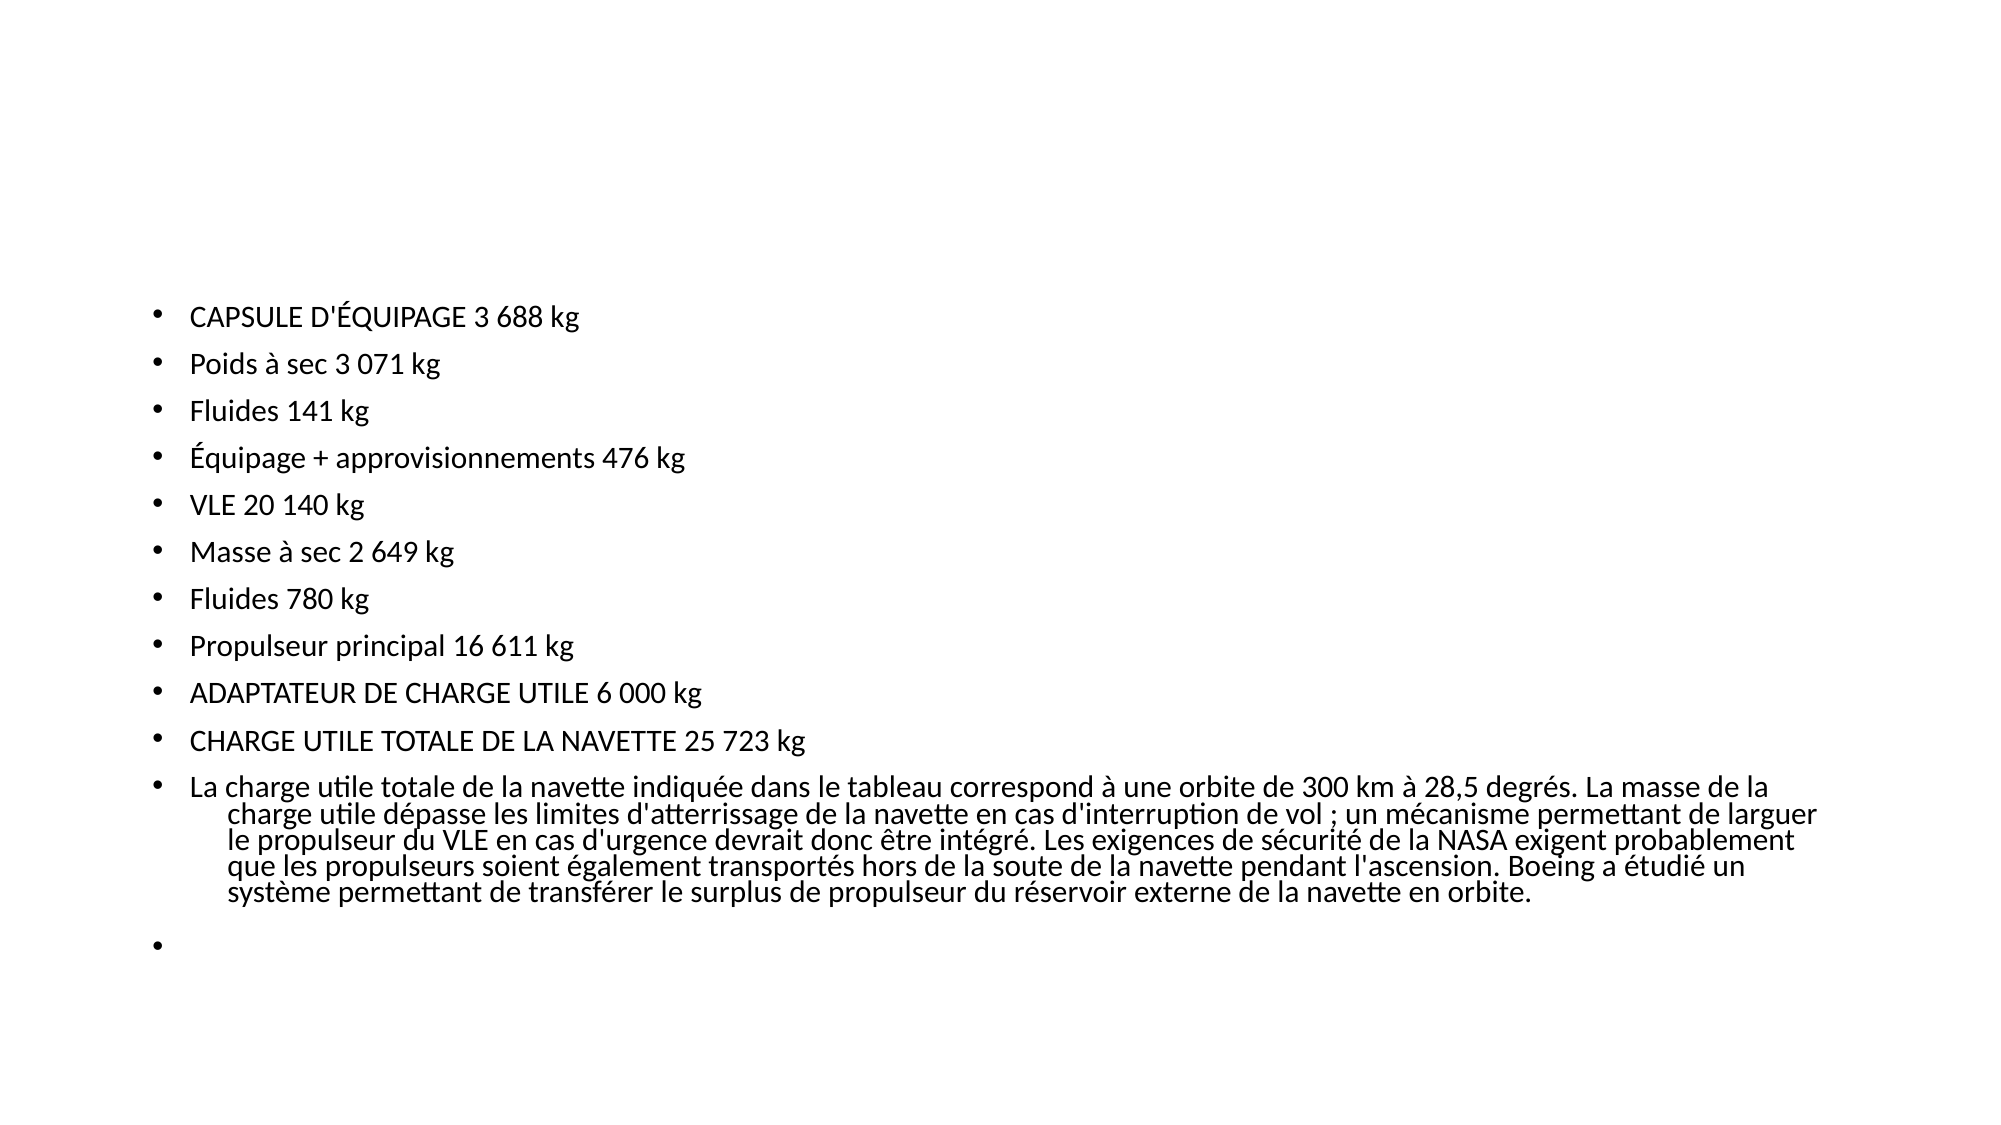

#
CAPSULE D'ÉQUIPAGE 3 688 kg
Poids à sec 3 071 kg
Fluides 141 kg
Équipage + approvisionnements 476 kg
VLE 20 140 kg
Masse à sec 2 649 kg
Fluides 780 kg
Propulseur principal 16 611 kg
ADAPTATEUR DE CHARGE UTILE 6 000 kg
CHARGE UTILE TOTALE DE LA NAVETTE 25 723 kg
La charge utile totale de la navette indiquée dans le tableau correspond à une orbite de 300 km à 28,5 degrés. La masse de la charge utile dépasse les limites d'atterrissage de la navette en cas d'interruption de vol ; un mécanisme permettant de larguer le propulseur du VLE en cas d'urgence devrait donc être intégré. Les exigences de sécurité de la NASA exigent probablement que les propulseurs soient également transportés hors de la soute de la navette pendant l'ascension. Boeing a étudié un système permettant de transférer le surplus de propulseur du réservoir externe de la navette en orbite.